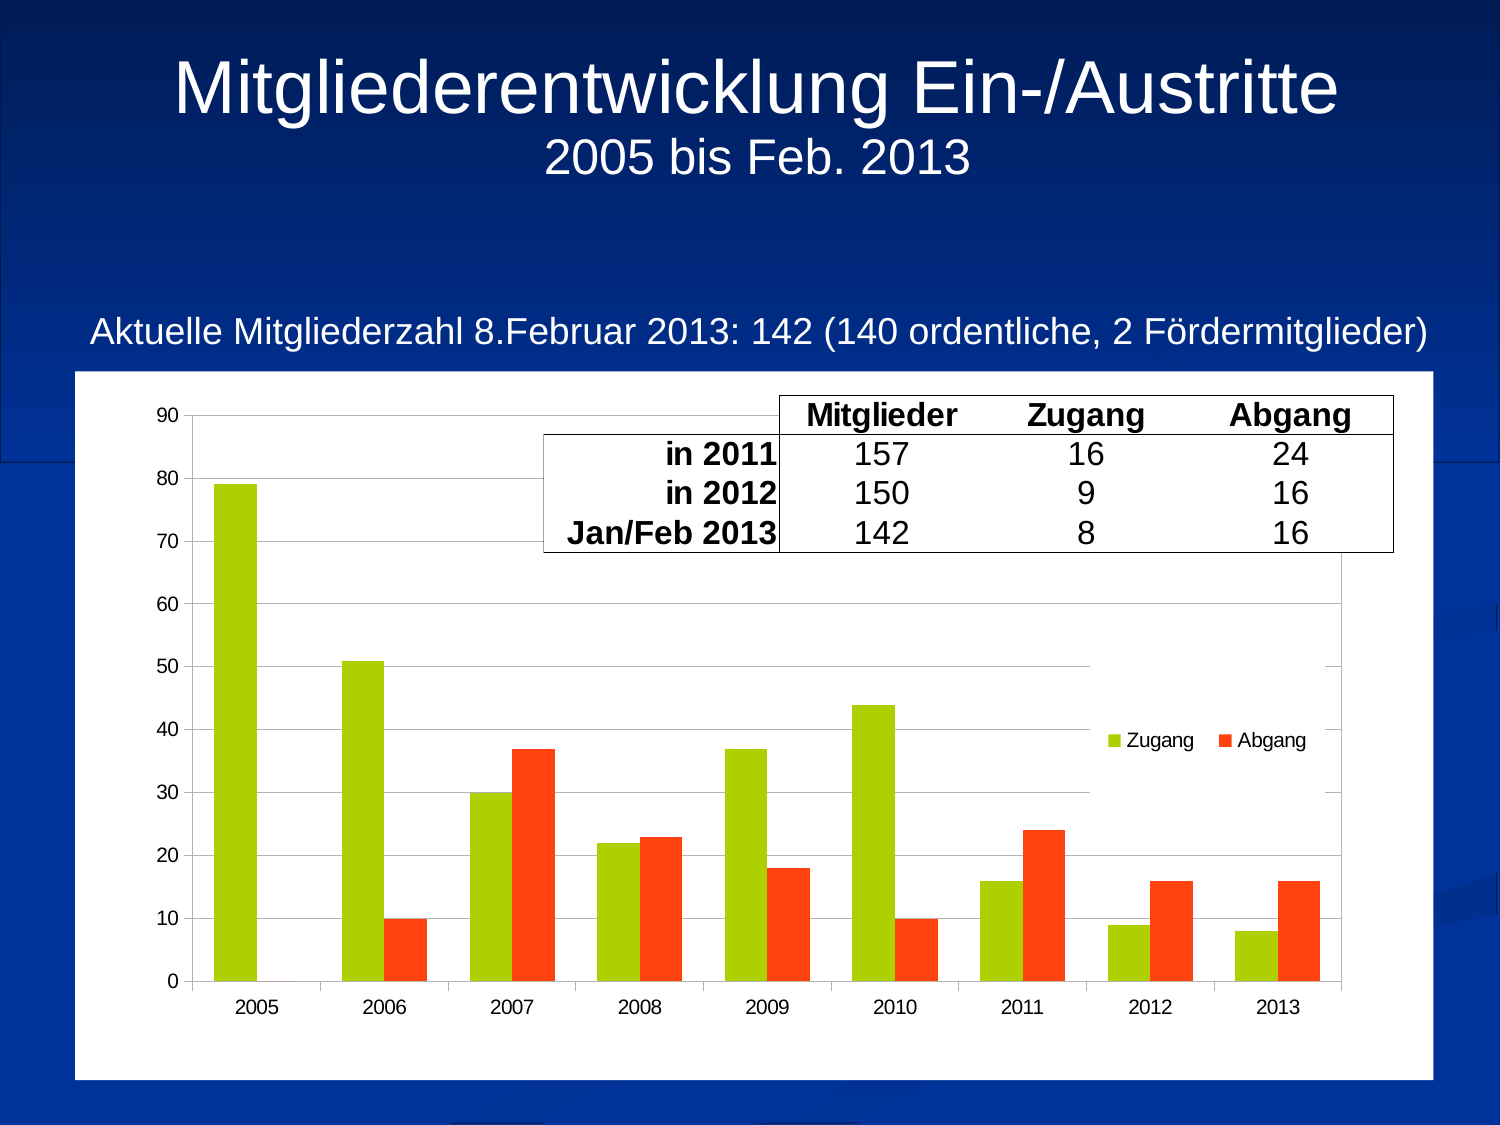

# Mitgliederentwicklung Ein-/Austritte 2005 bis Feb. 2013
Aktuelle Mitgliederzahl 8.Februar 2013: 142 (140 ordentliche, 2 Fördermitglieder)
### Chart
| Category | Zugang | Abgang |
|---|---|---|
| 2005 | 79.0 | 0.0 |
| 2006 | 51.0 | 10.0 |
| 2007 | 30.0 | 37.0 |
| 2008 | 22.0 | 23.0 |
| 2009 | 37.0 | 18.0 |
| 2010 | 44.0 | 10.0 |
| 2011 | 16.0 | 24.0 |
| 2012 | 9.0 | 16.0 |
| 2013 | 8.0 | 16.0 |